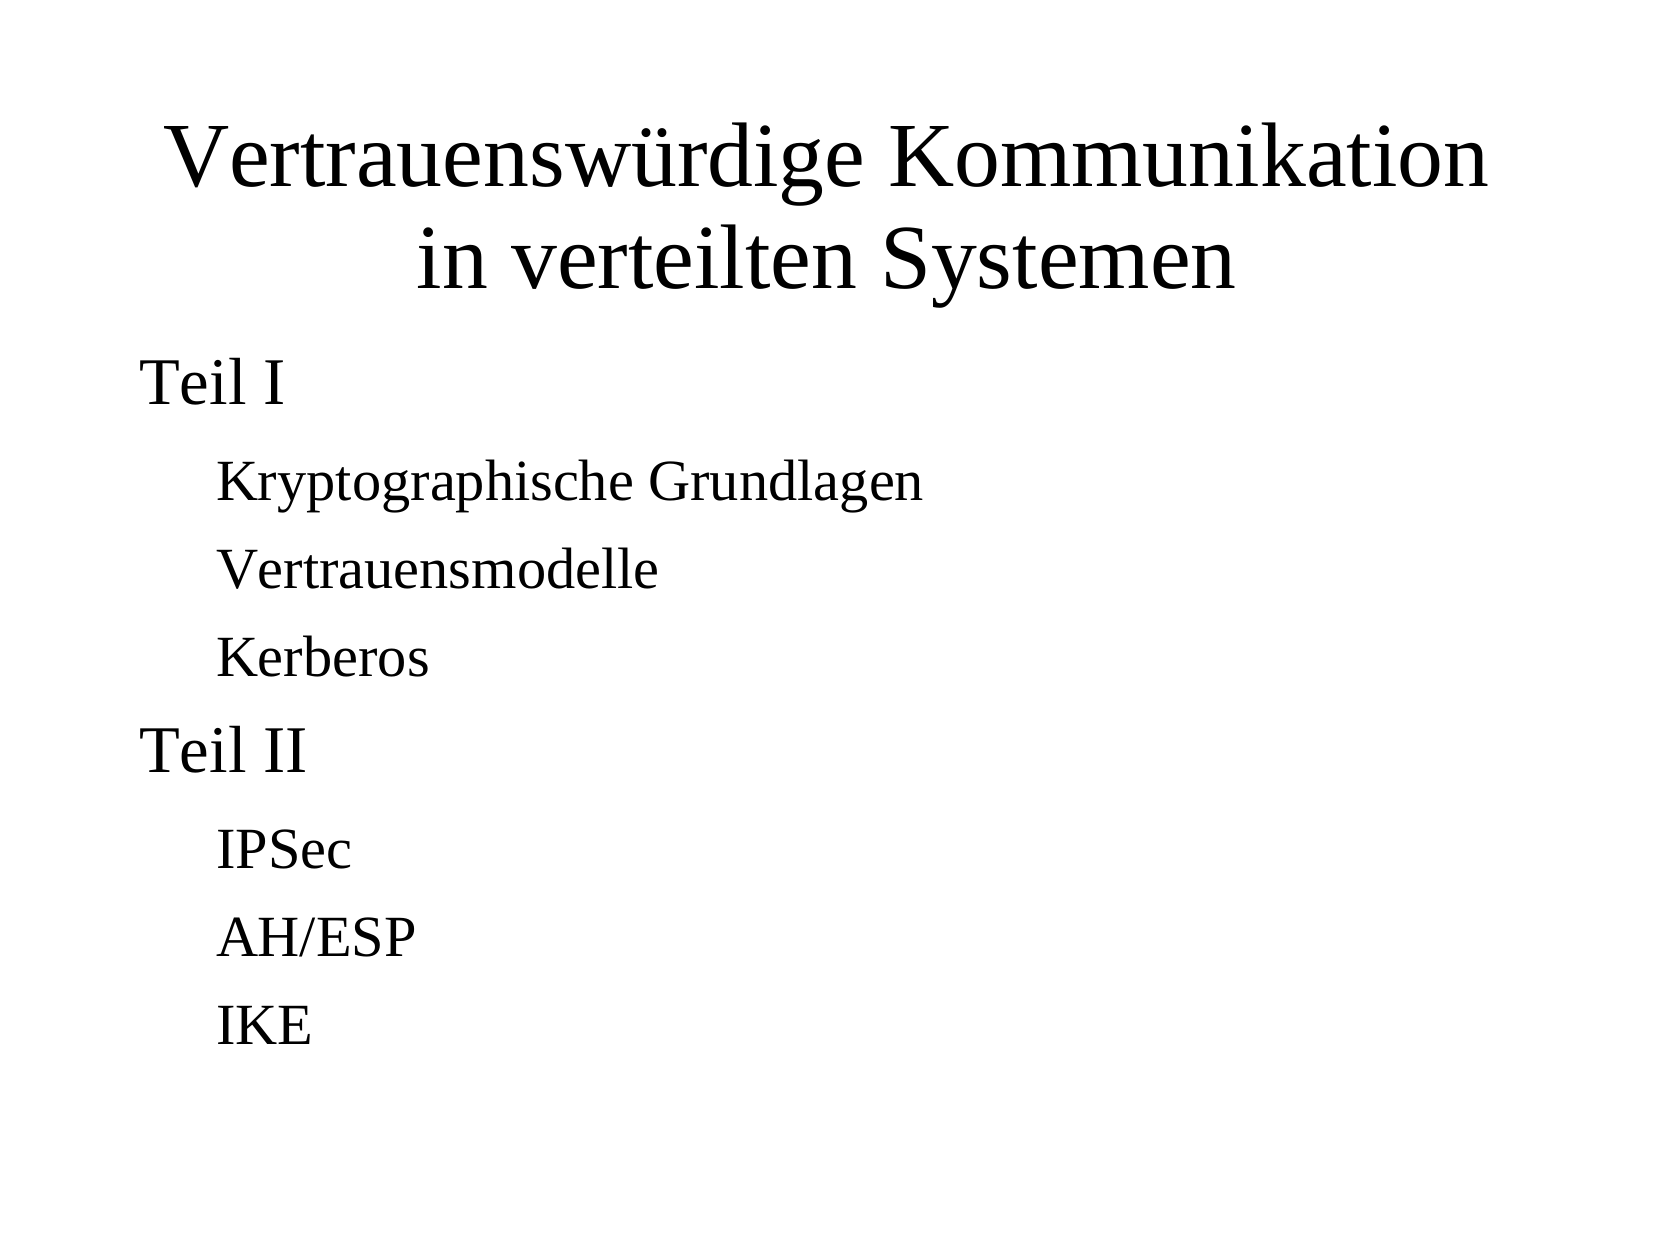

# Vertrauenswürdige Kommunikation in verteilten Systemen
Teil I
Kryptographische Grundlagen
Vertrauensmodelle
Kerberos
Teil II
IPSec
AH/ESP
IKE